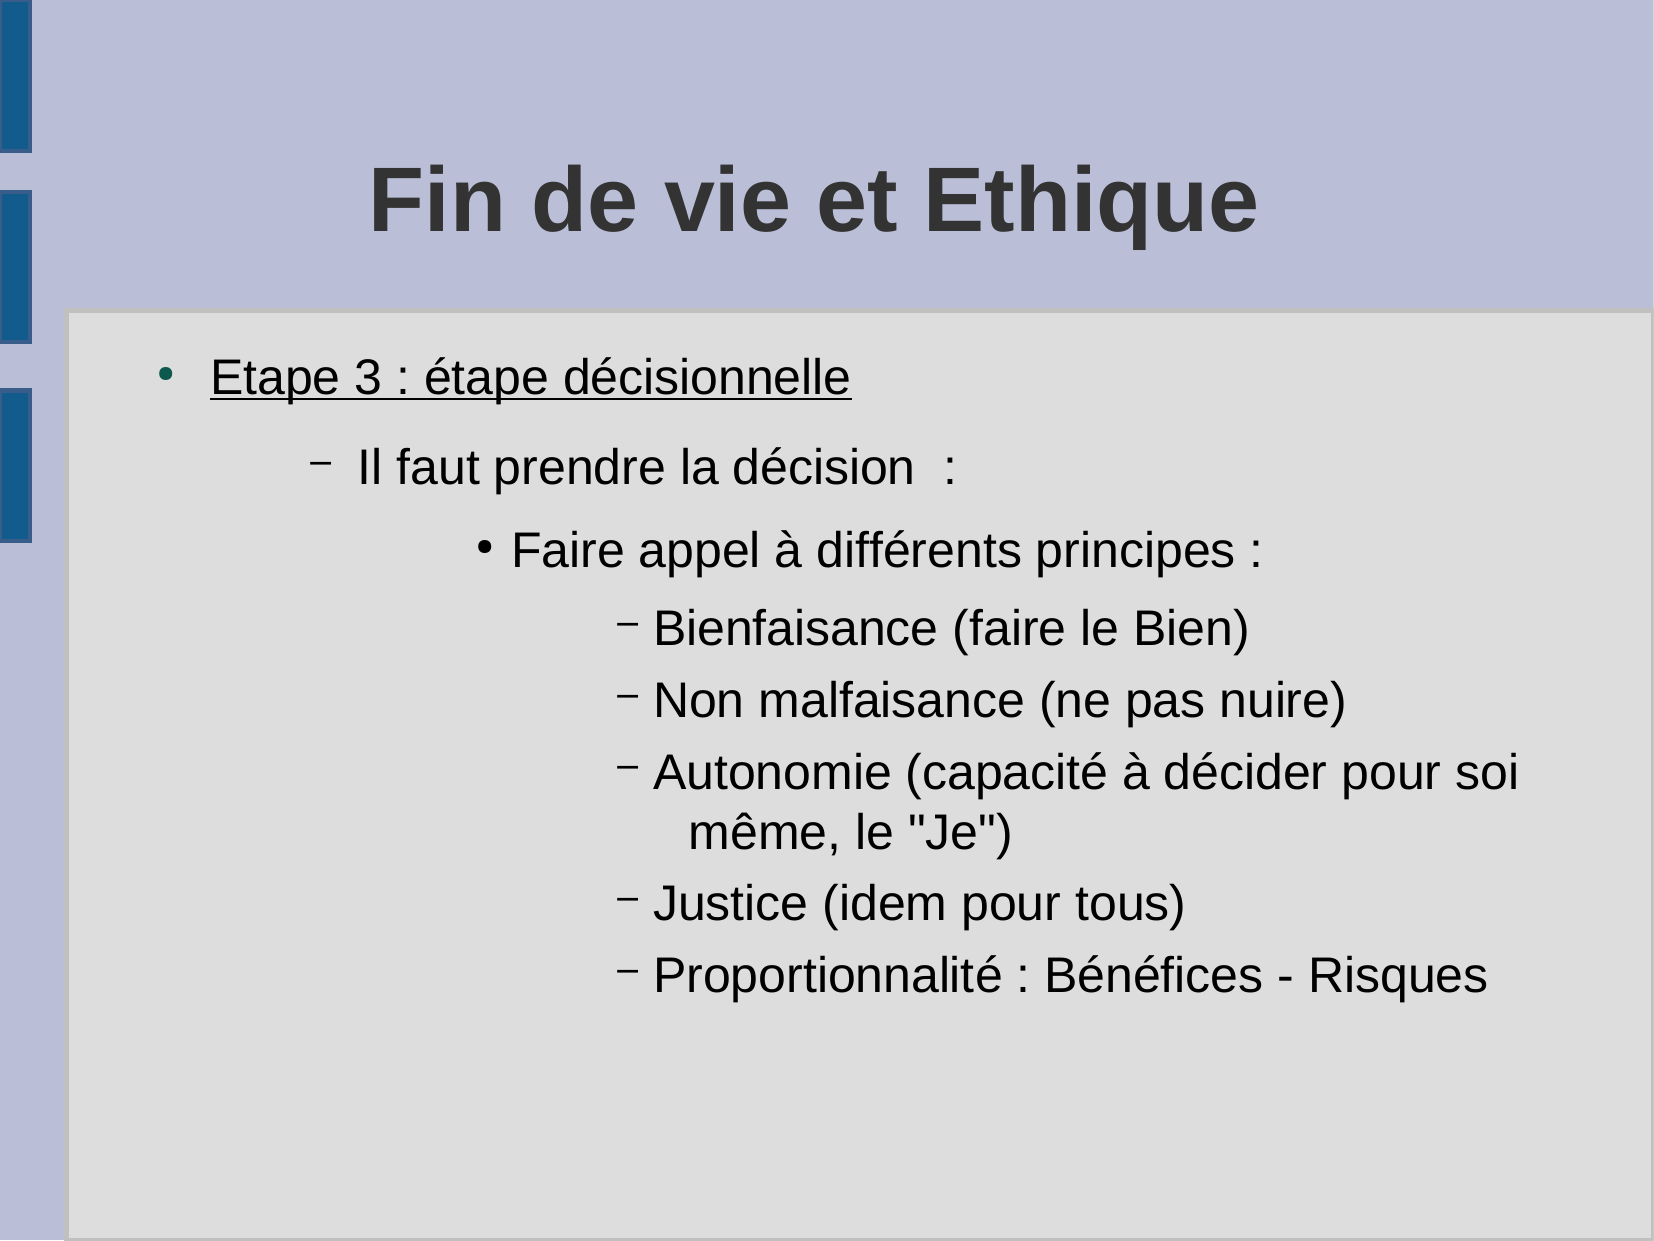

# Fin de vie et Ethique
Etape 3 : étape décisionnelle
Il faut prendre la décision :
Faire appel à différents principes :
Bienfaisance (faire le Bien)
Non malfaisance (ne pas nuire)
Autonomie (capacité à décider pour soi même, le "Je")
Justice (idem pour tous)
Proportionnalité : Bénéfices - Risques